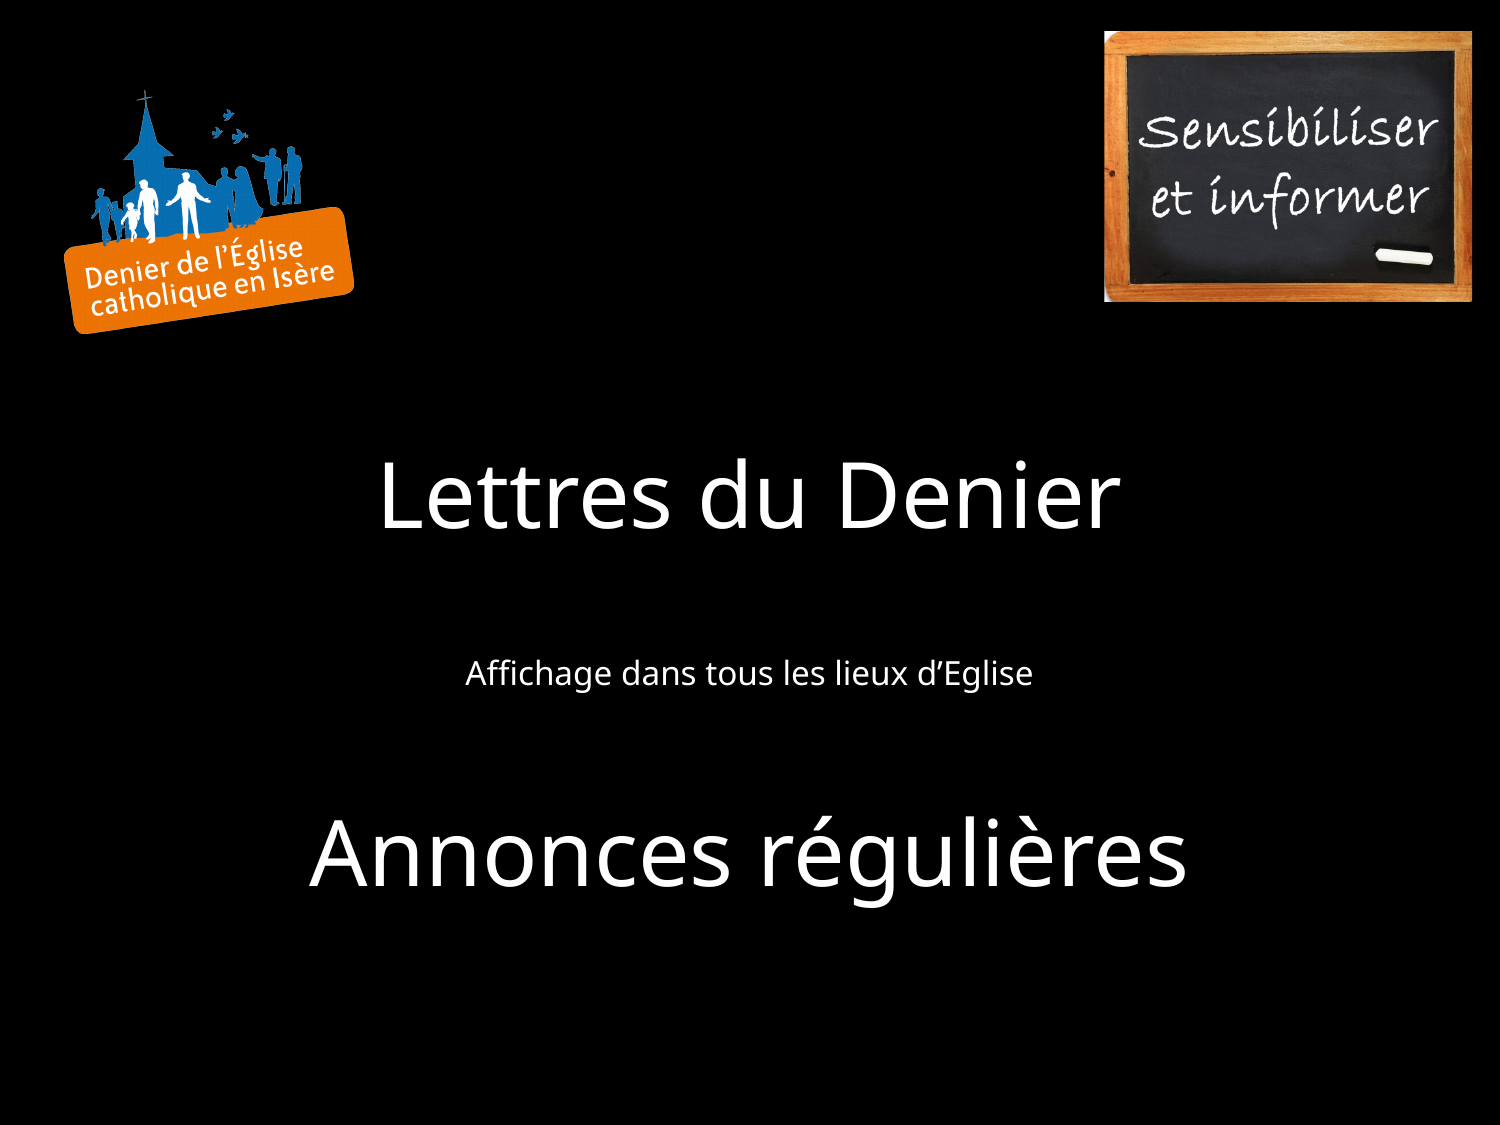

Lettres du Denier
Affichage dans tous les lieux d’Eglise
Annonces régulières